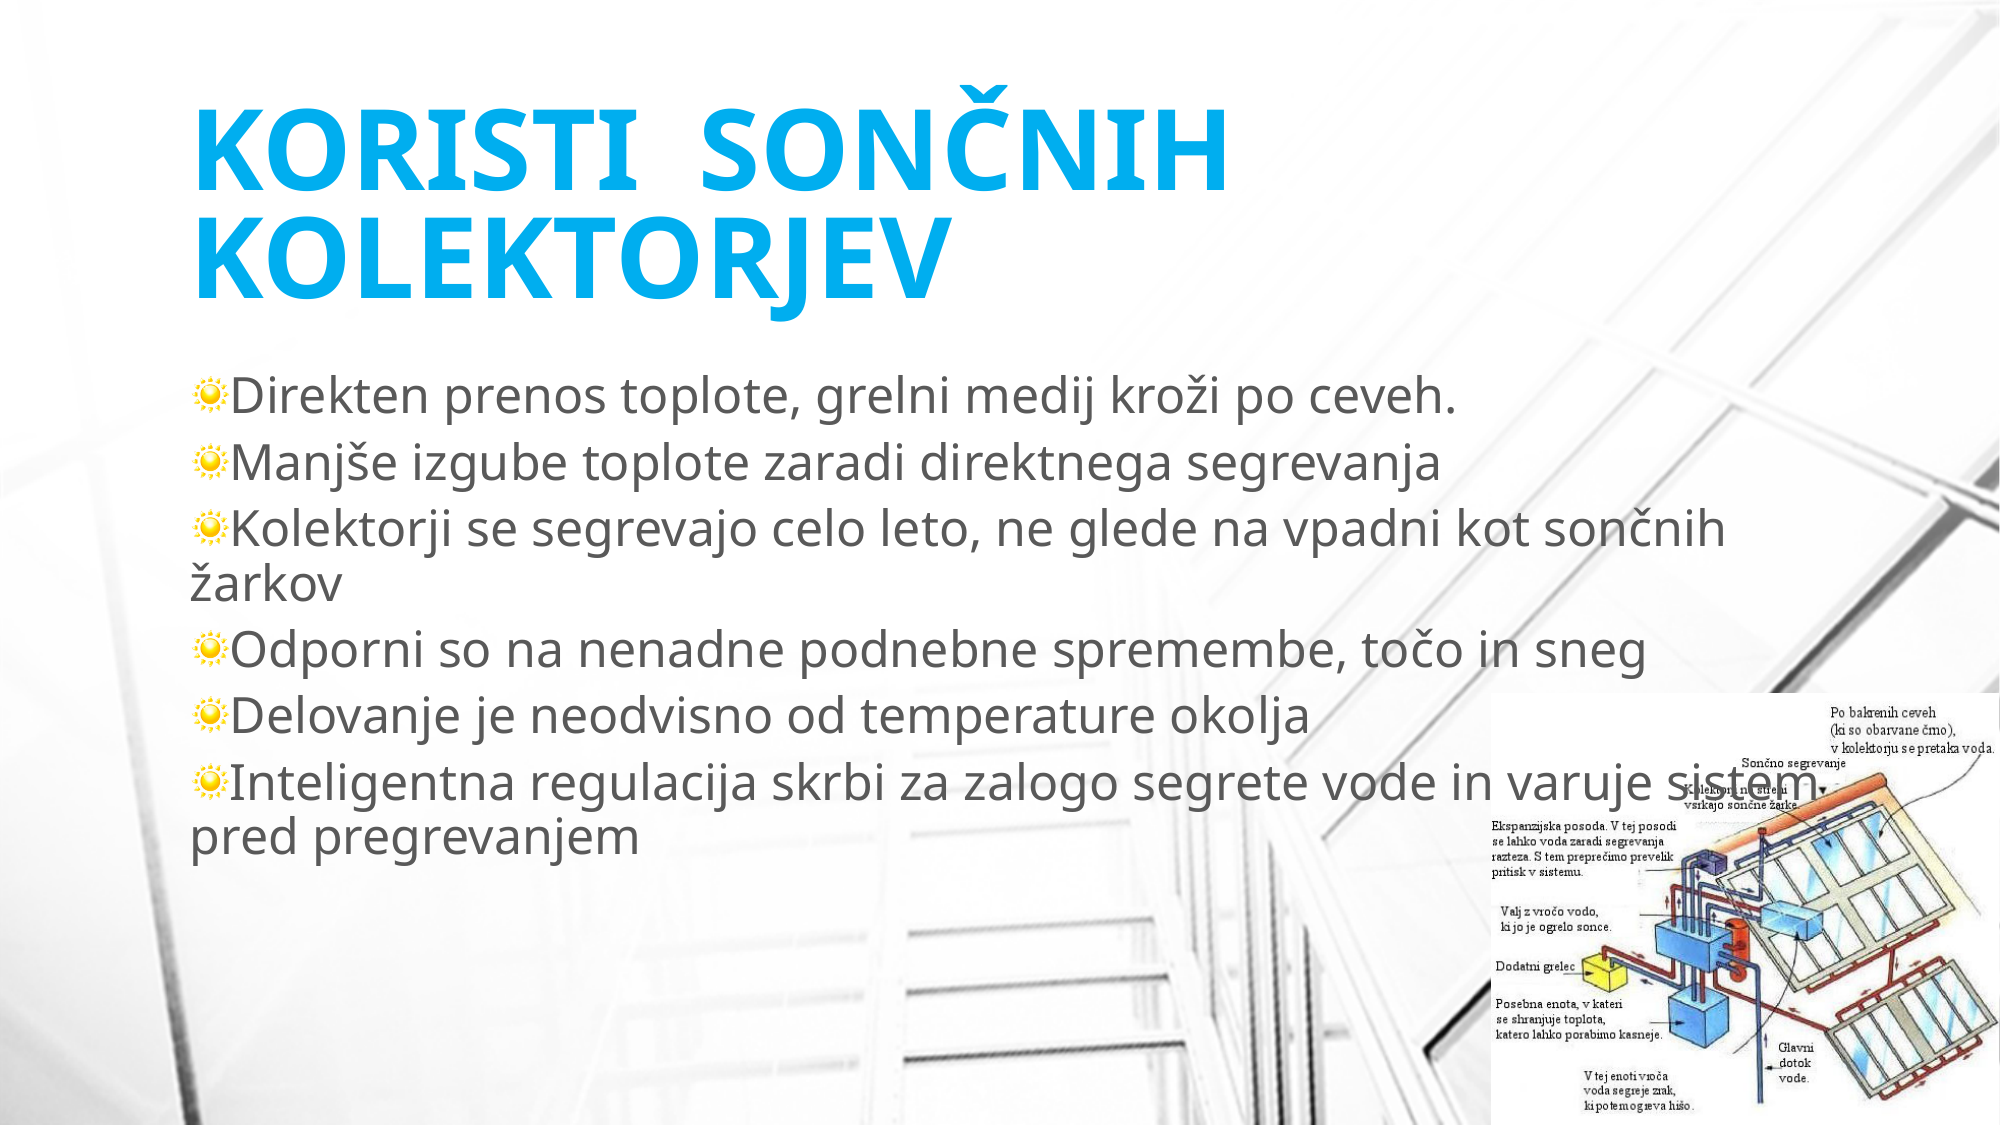

# KORISTI SONČNIH KOLEKTORJEV
Direkten prenos toplote, grelni medij kroži po ceveh.
Manjše izgube toplote zaradi direktnega segrevanja
Kolektorji se segrevajo celo leto, ne glede na vpadni kot sončnih žarkov
Odporni so na nenadne podnebne spremembe, točo in sneg
Delovanje je neodvisno od temperature okolja
Inteligentna regulacija skrbi za zalogo segrete vode in varuje sistem pred pregrevanjem